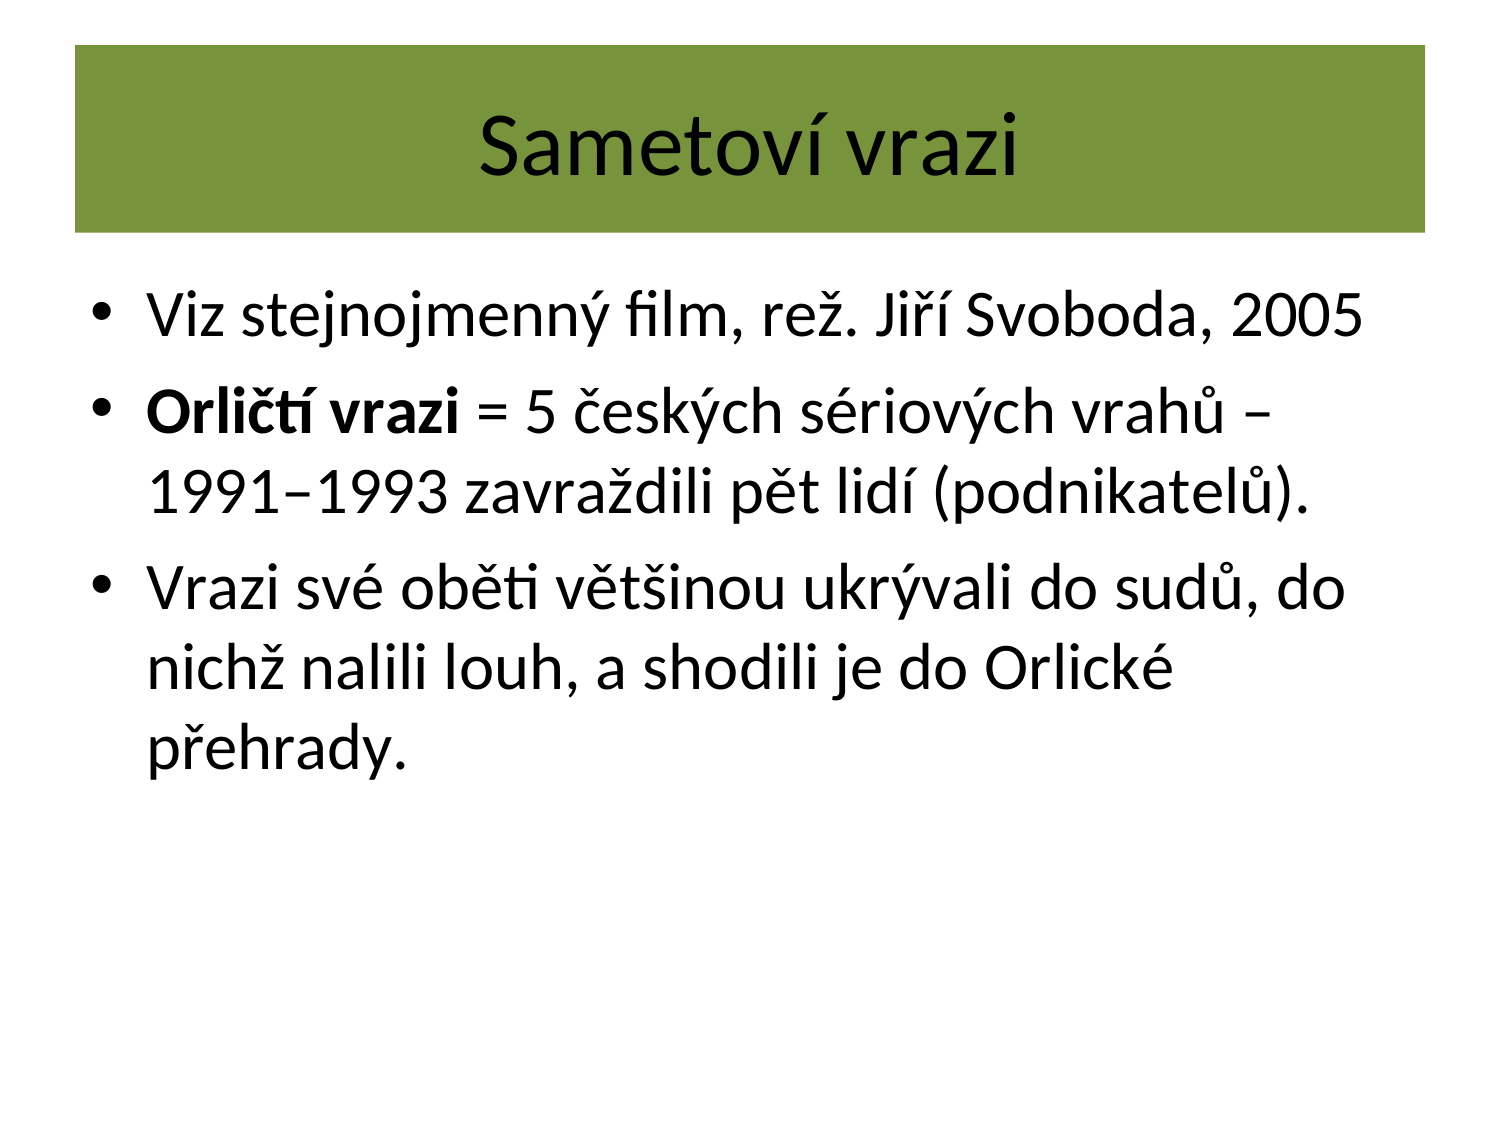

# Sametoví vrazi
Viz stejnojmenný film, rež. Jiří Svoboda, 2005
Orličtí vrazi = 5 českých sériových vrahů – 1991–1993 zavraždili pět lidí (podnikatelů).
Vrazi své oběti většinou ukrývali do sudů, do nichž nalili louh, a shodili je do Orlické přehrady.